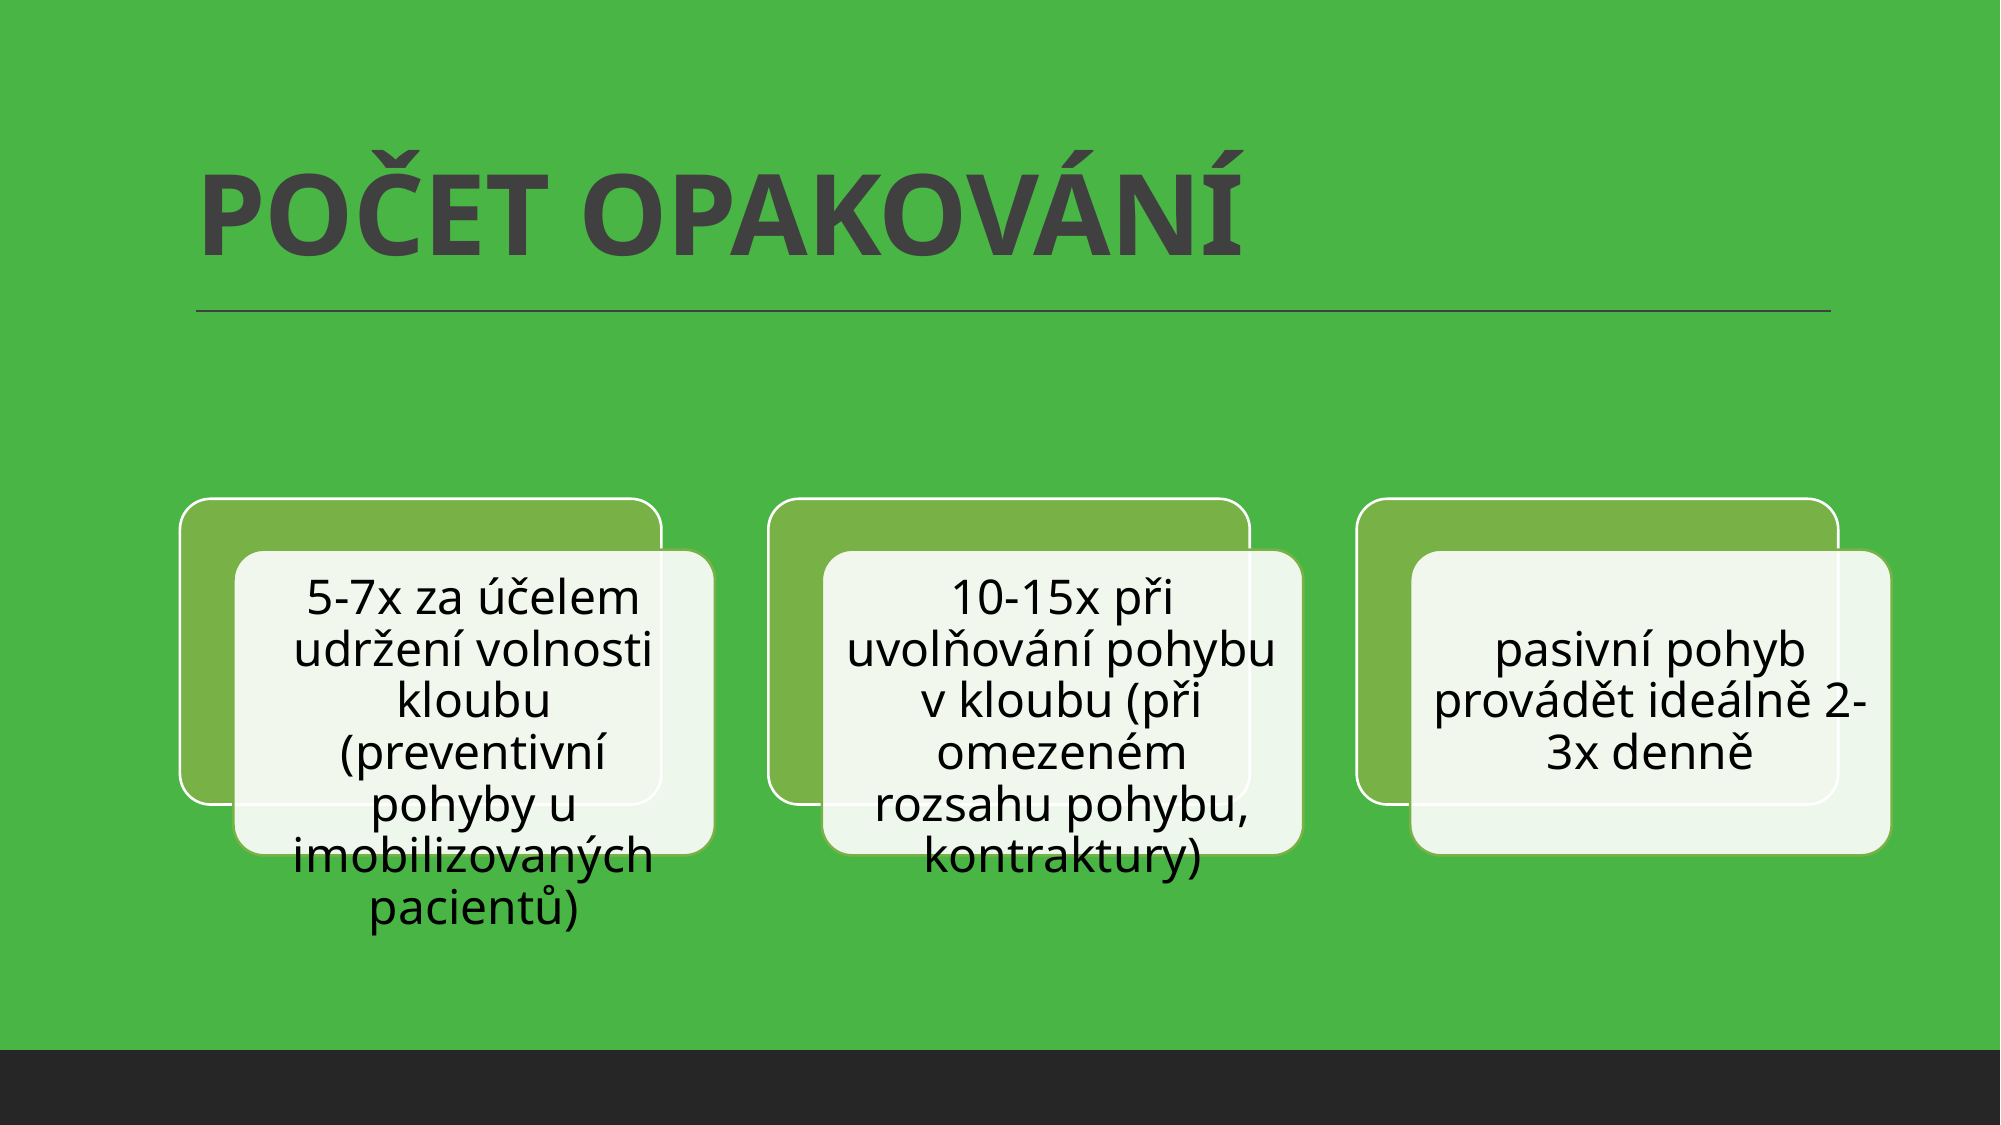

# POČET OPAKOVÁNÍ
5-7x za účelem udržení volnosti kloubu (preventivní pohyby u imobilizovaných pacientů)
10-15x při uvolňování pohybu v kloubu (při omezeném rozsahu pohybu, kontraktury)
pasivní pohyb provádět ideálně 2-3x denně